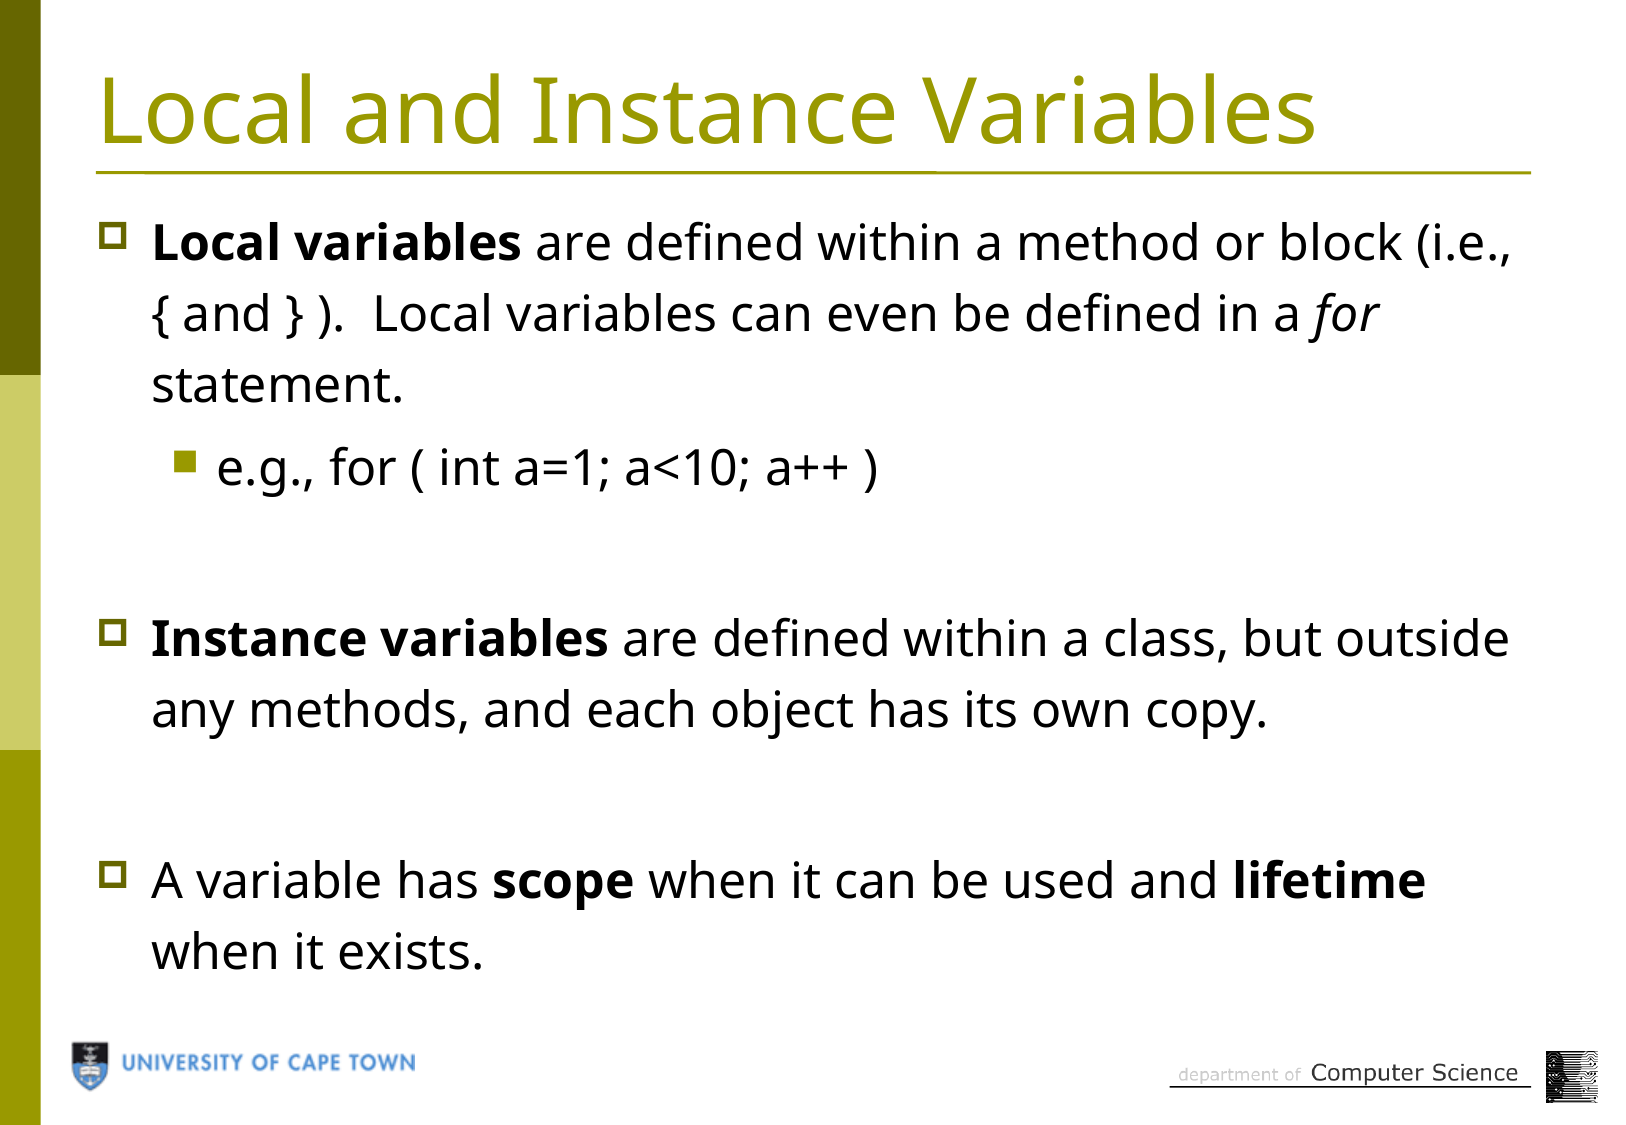

# Local and Instance Variables
Local variables are defined within a method or block (i.e., { and } ). Local variables can even be defined in a for statement.
e.g., for ( int a=1; a<10; a++ )
Instance variables are defined within a class, but outside any methods, and each object has its own copy.
A variable has scope when it can be used and lifetime when it exists.